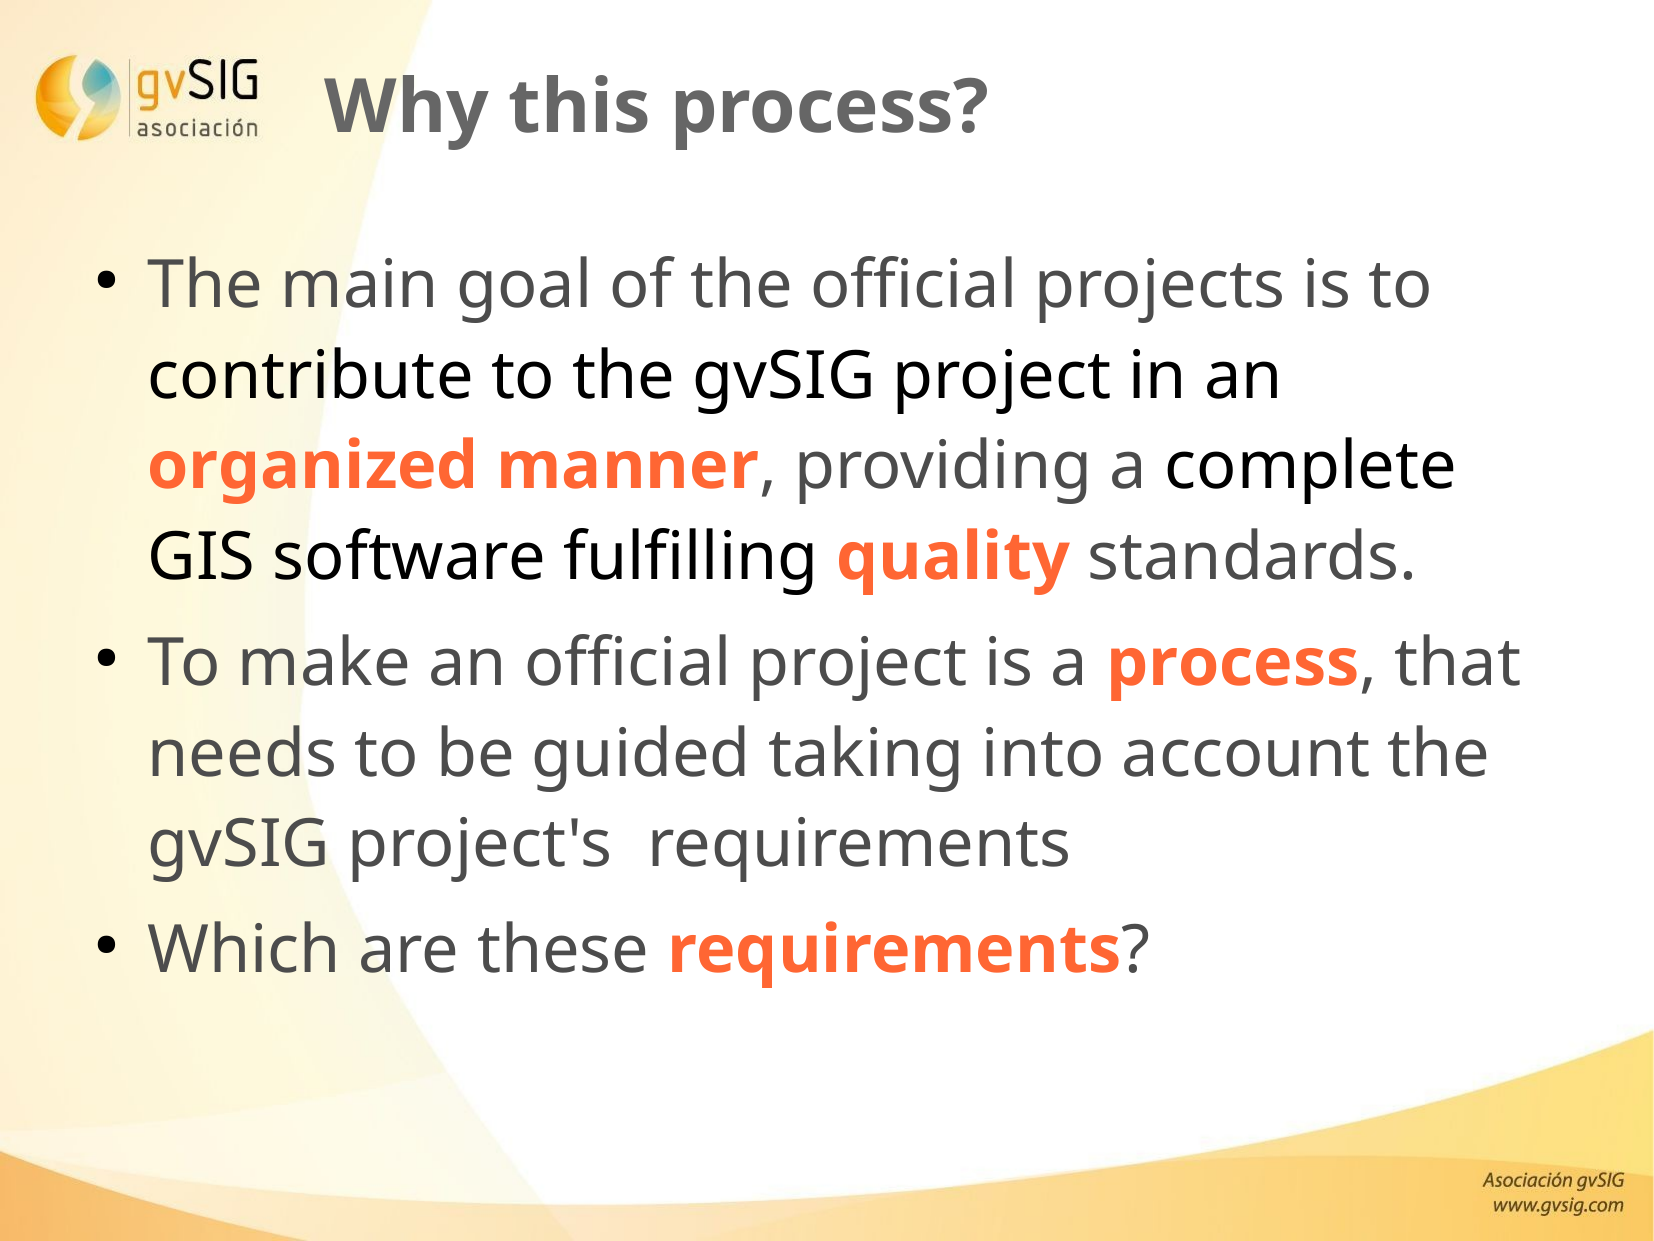

# Why this process?
The main goal of the official projects is to contribute to the gvSIG project in an organized manner, providing a complete GIS software fulfilling quality standards.
To make an official project is a process, that needs to be guided taking into account the gvSIG project's requirements
Which are these requirements?